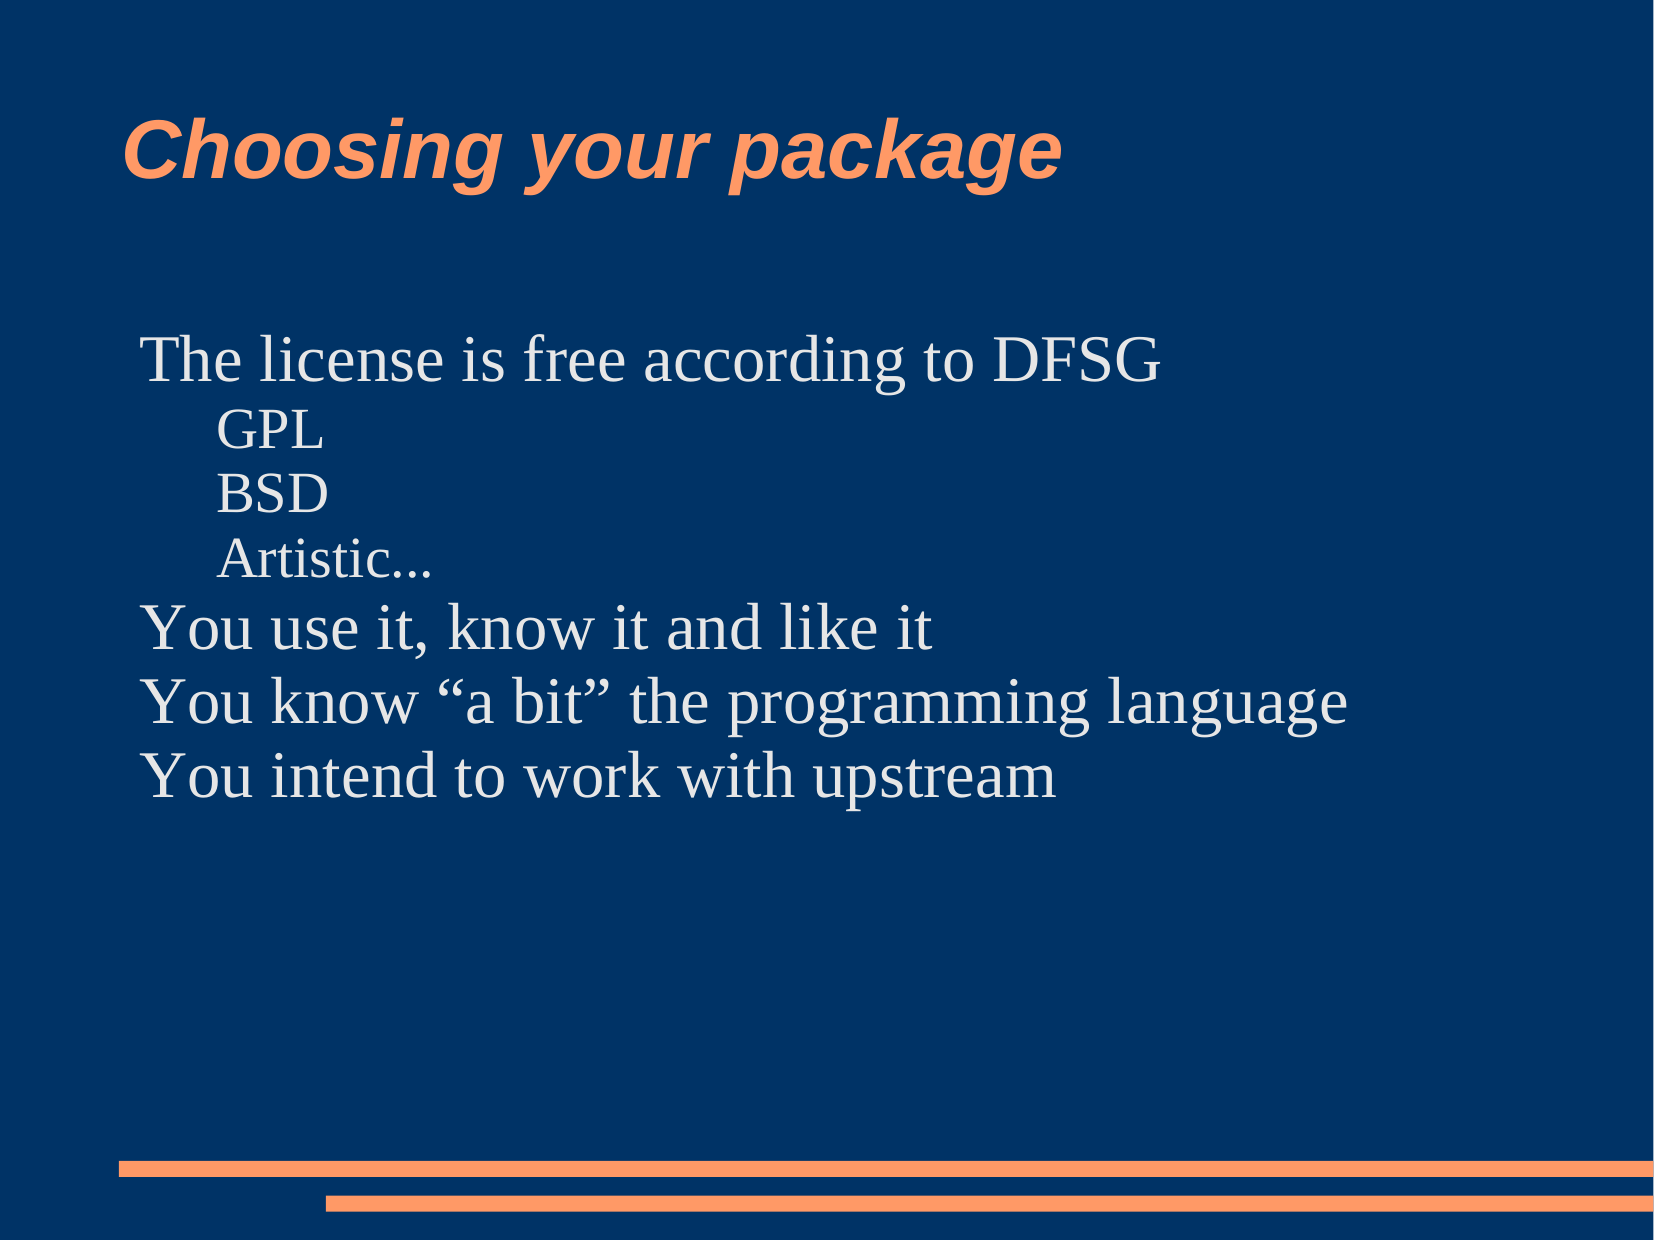

# Choosing your package
The license is free according to DFSG
GPL
BSD
Artistic...
You use it, know it and like it
You know “a bit” the programming language
You intend to work with upstream